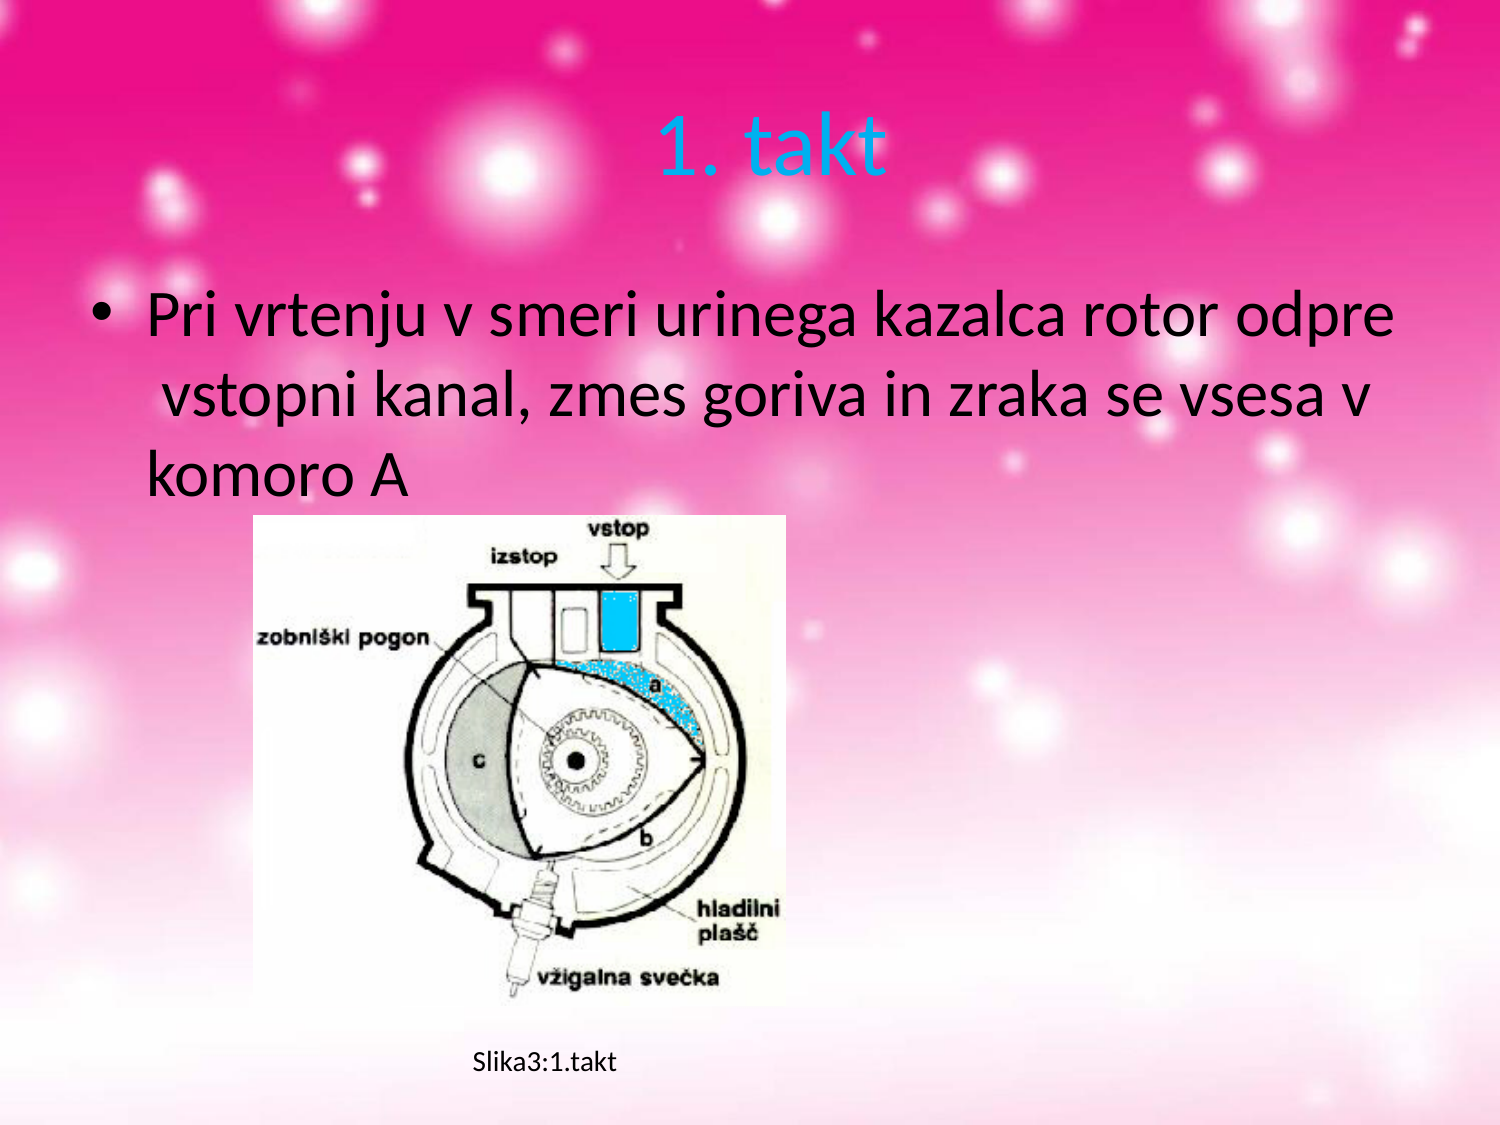

# 1. takt
Pri vrtenju v smeri urinega kazalca rotor odpre vstopni kanal, zmes goriva in zraka se vsesa v komoro A
Slika3:1.takt